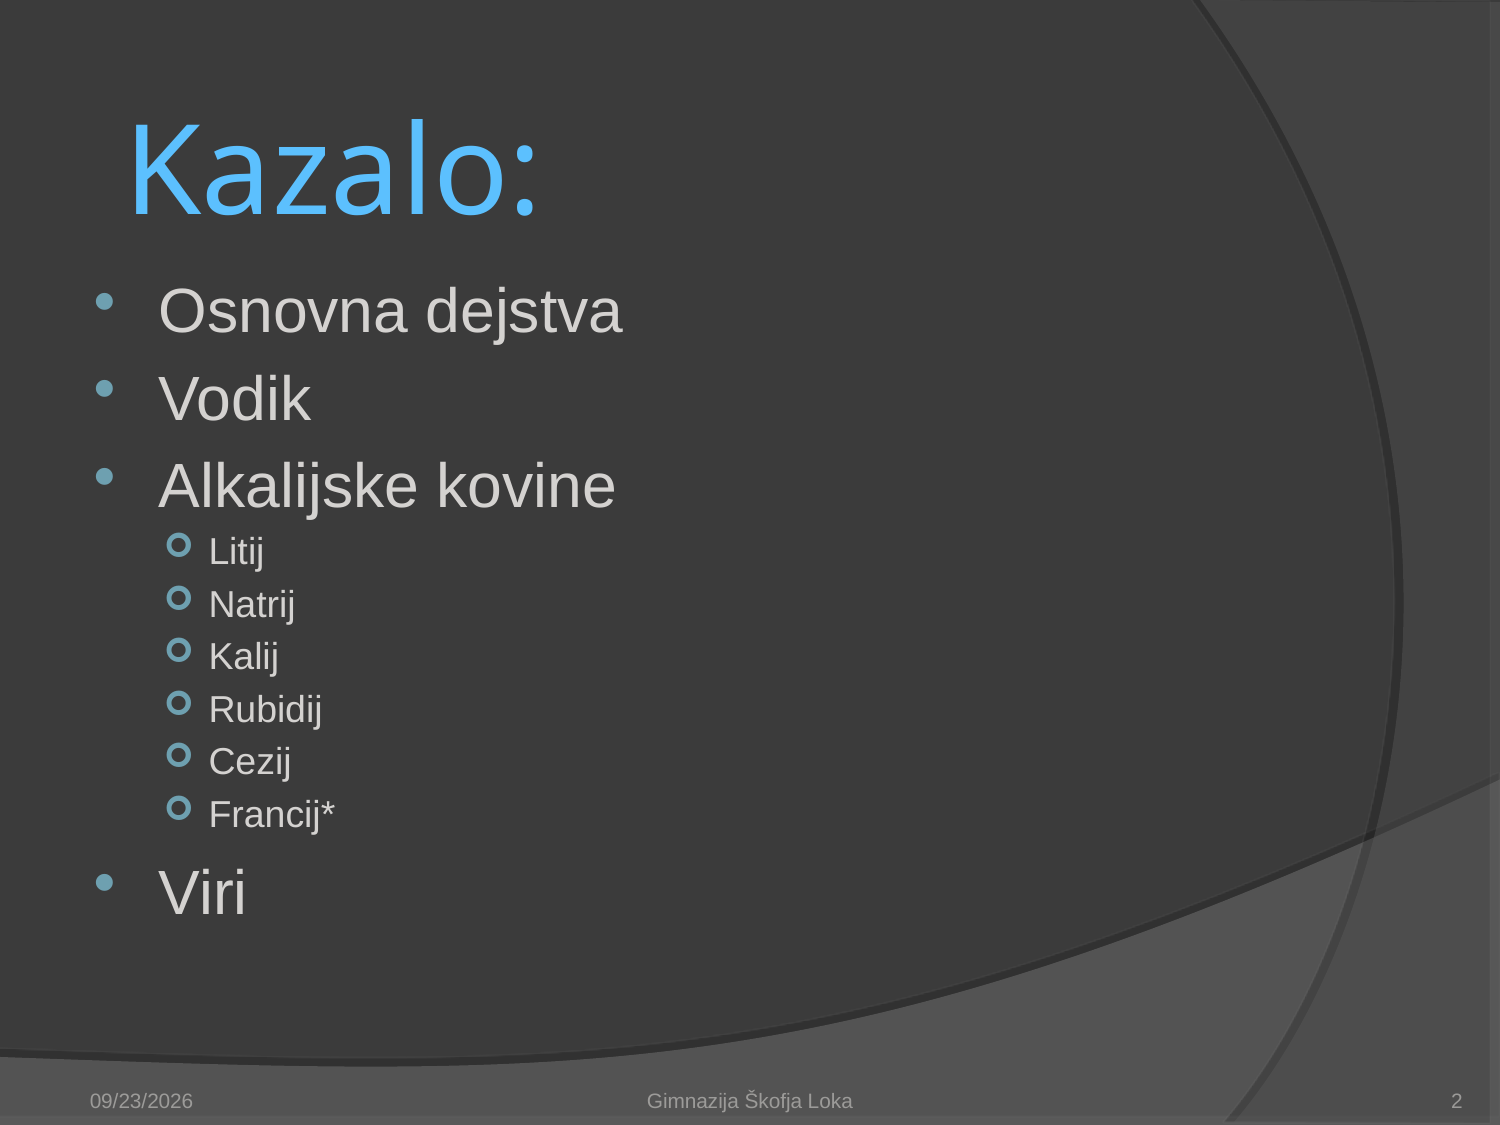

# Kazalo:
Osnovna dejstva
Vodik
Alkalijske kovine
Litij
Natrij
Kalij
Rubidij
Cezij
Francij*
Viri
Gimnazija Škofja Loka